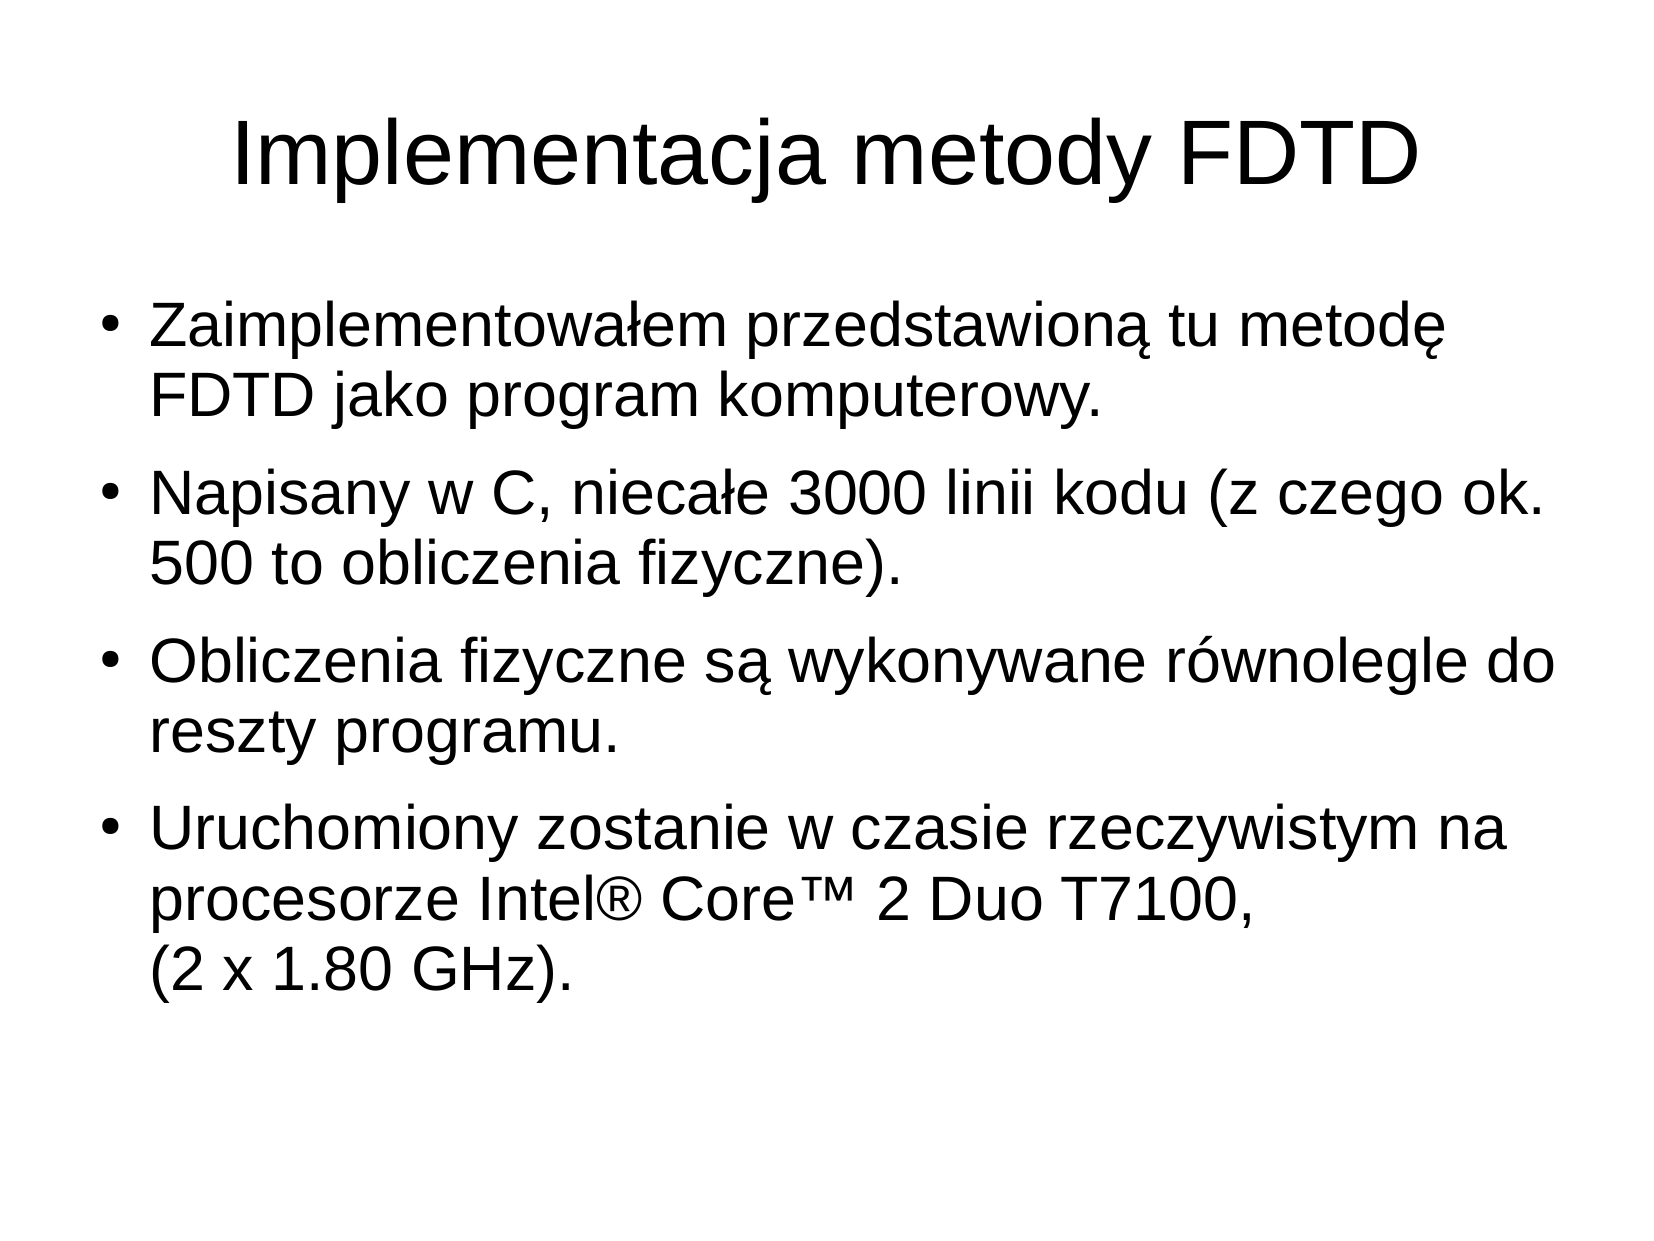

# Implementacja metody FDTD
Zaimplementowałem przedstawioną tu metodę FDTD jako program komputerowy.
Napisany w C, niecałe 3000 linii kodu (z czego ok. 500 to obliczenia fizyczne).
Obliczenia fizyczne są wykonywane równolegle do reszty programu.
Uruchomiony zostanie w czasie rzeczywistym na procesorze Intel® Core™ 2 Duo T7100,
(2 x 1.80 GHz).